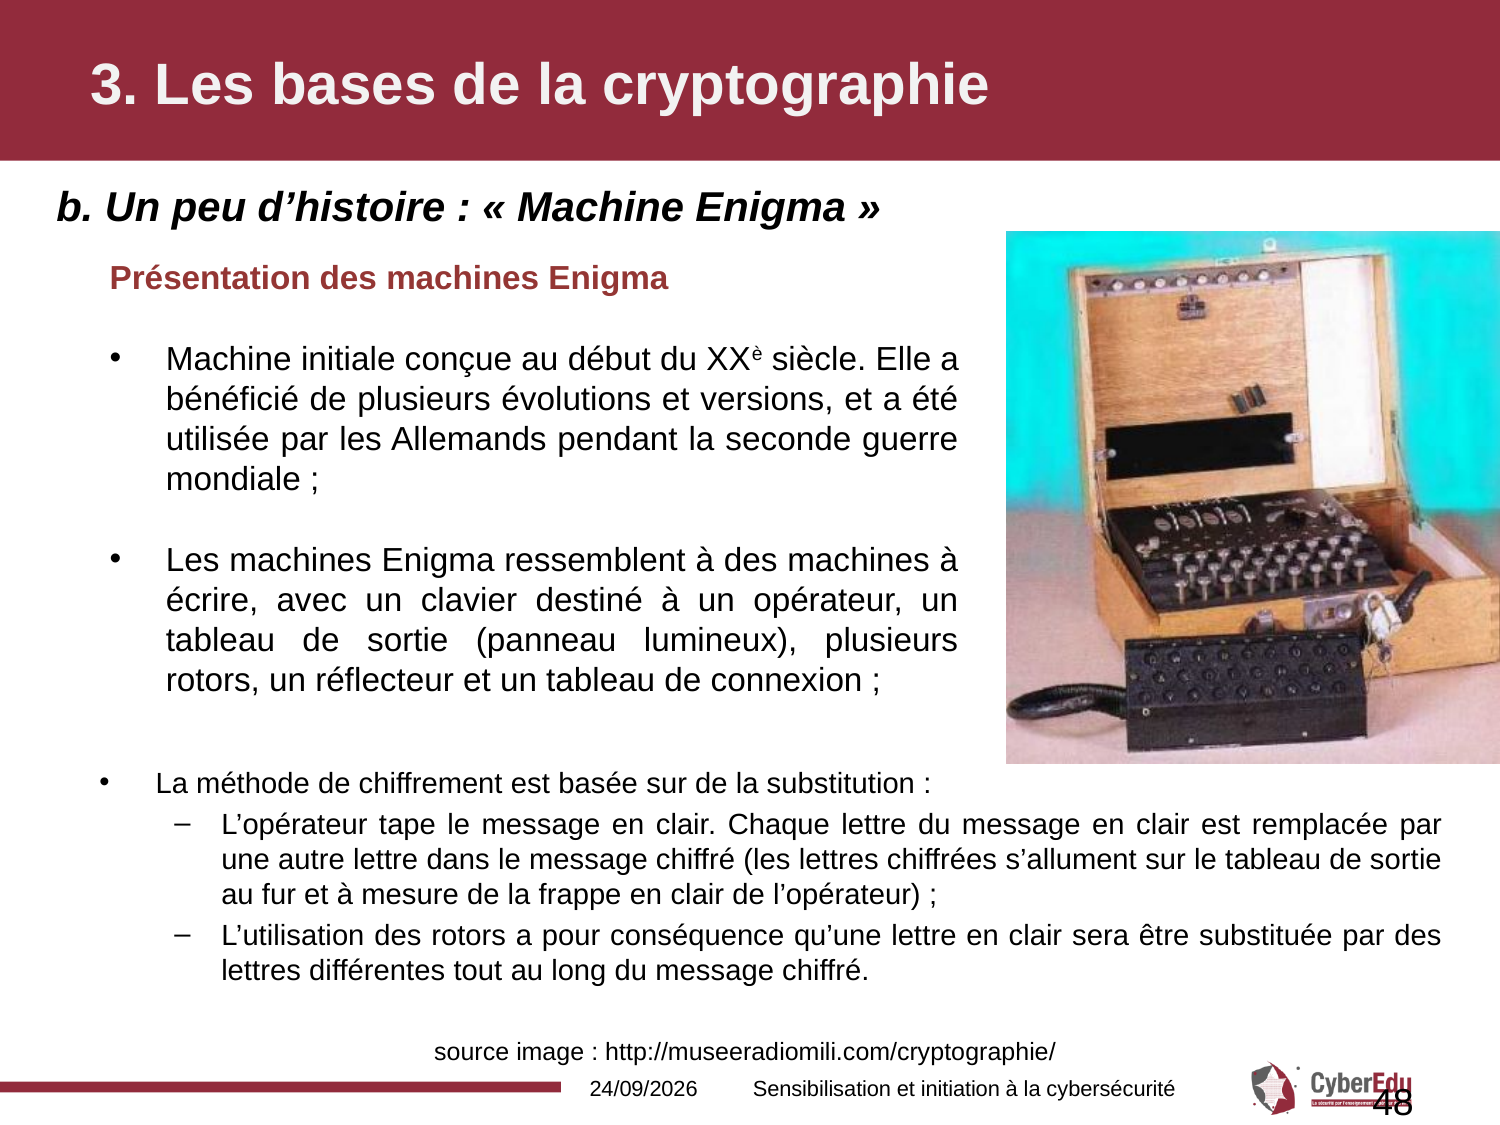

# 3. Les bases de la cryptographie
b. Un peu d’histoire : « Machine Enigma »
Présentation des machines Enigma
Machine initiale conçue au début du XXè siècle. Elle a bénéficié de plusieurs évolutions et versions, et a été utilisée par les Allemands pendant la seconde guerre mondiale ;
Les machines Enigma ressemblent à des machines à écrire, avec un clavier destiné à un opérateur, un tableau de sortie (panneau lumineux), plusieurs rotors, un réflecteur et un tableau de connexion ;
La méthode de chiffrement est basée sur de la substitution :
L’opérateur tape le message en clair. Chaque lettre du message en clair est remplacée par une autre lettre dans le message chiffré (les lettres chiffrées s’allument sur le tableau de sortie au fur et à mesure de la frappe en clair de l’opérateur) ;
L’utilisation des rotors a pour conséquence qu’une lettre en clair sera être substituée par des lettres différentes tout au long du message chiffré.
source image : http://museeradiomili.com/cryptographie/
Sensibilisation et initiation à la cybersécurité